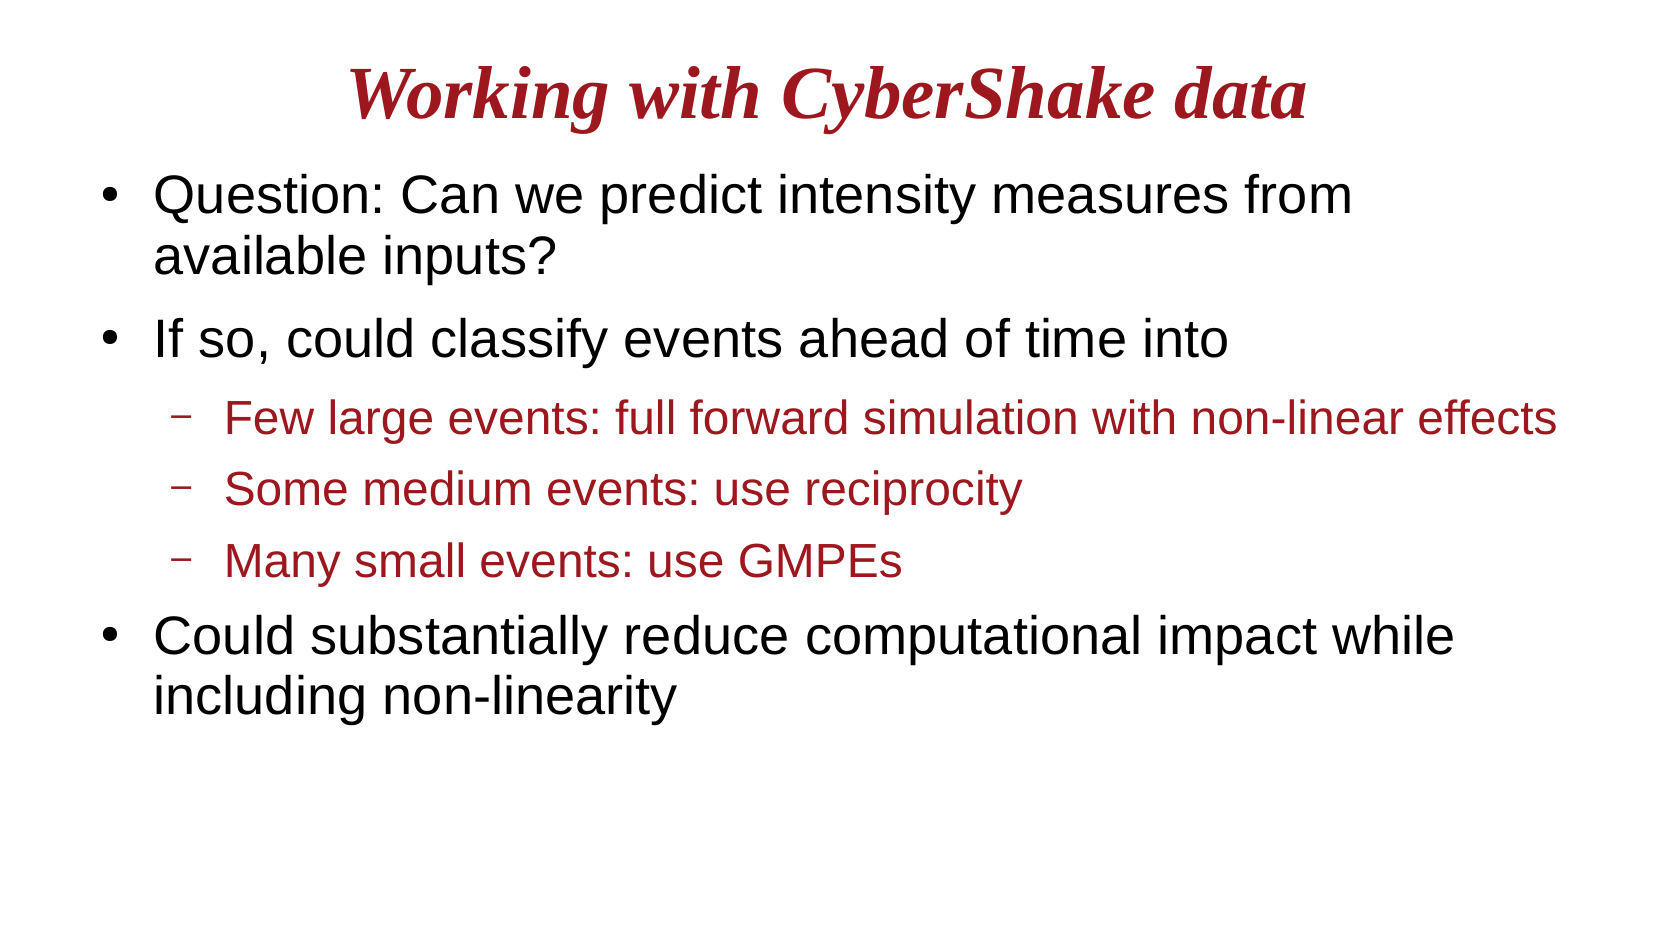

# Working with CyberShake data
Question: Can we predict intensity measures from available inputs?
If so, could classify events ahead of time into
Few large events: full forward simulation with non-linear effects
Some medium events: use reciprocity
Many small events: use GMPEs
Could substantially reduce computational impact while including non-linearity